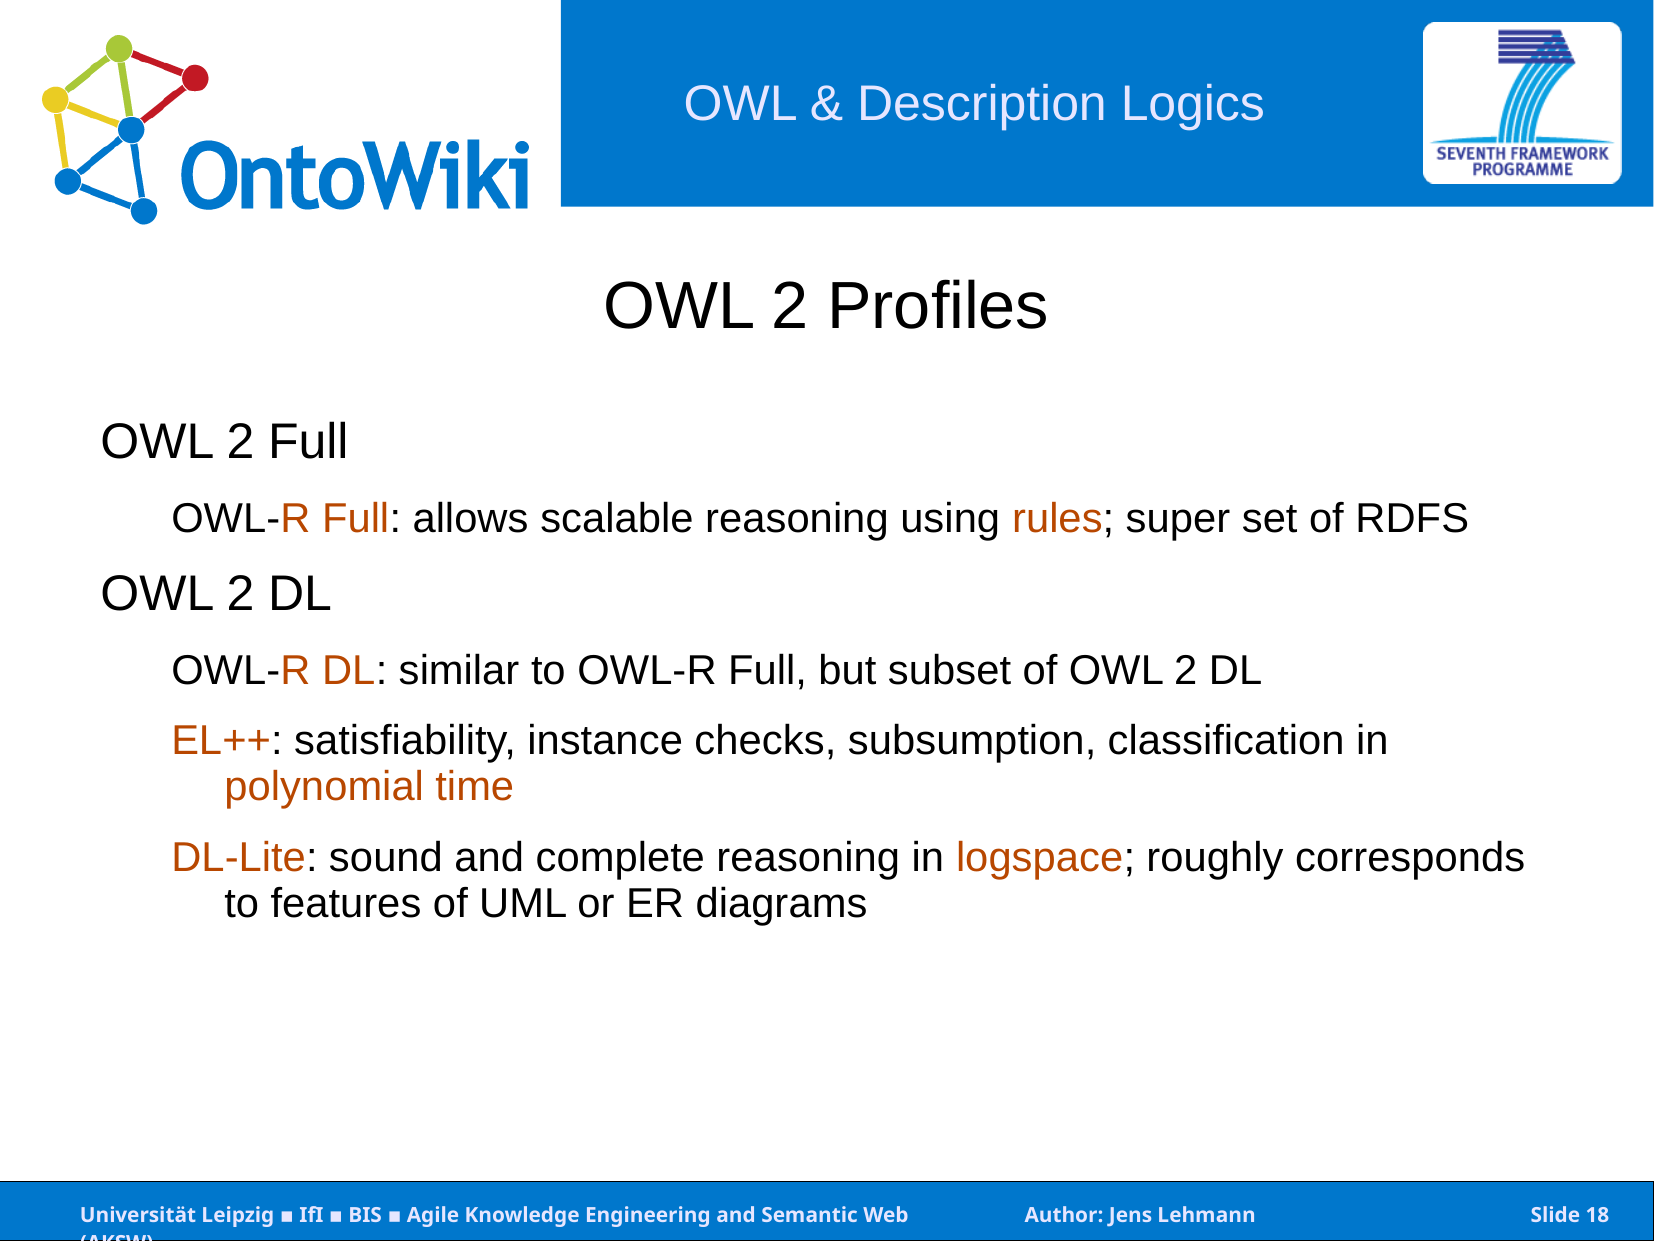

# OWL 2 Profiles
OWL 2 Full
OWL-R Full: allows scalable reasoning using rules; super set of RDFS
OWL 2 DL
OWL-R DL: similar to OWL-R Full, but subset of OWL 2 DL
EL++: satisfiability, instance checks, subsumption, classification in polynomial time
DL-Lite: sound and complete reasoning in logspace; roughly corresponds to features of UML or ER diagrams